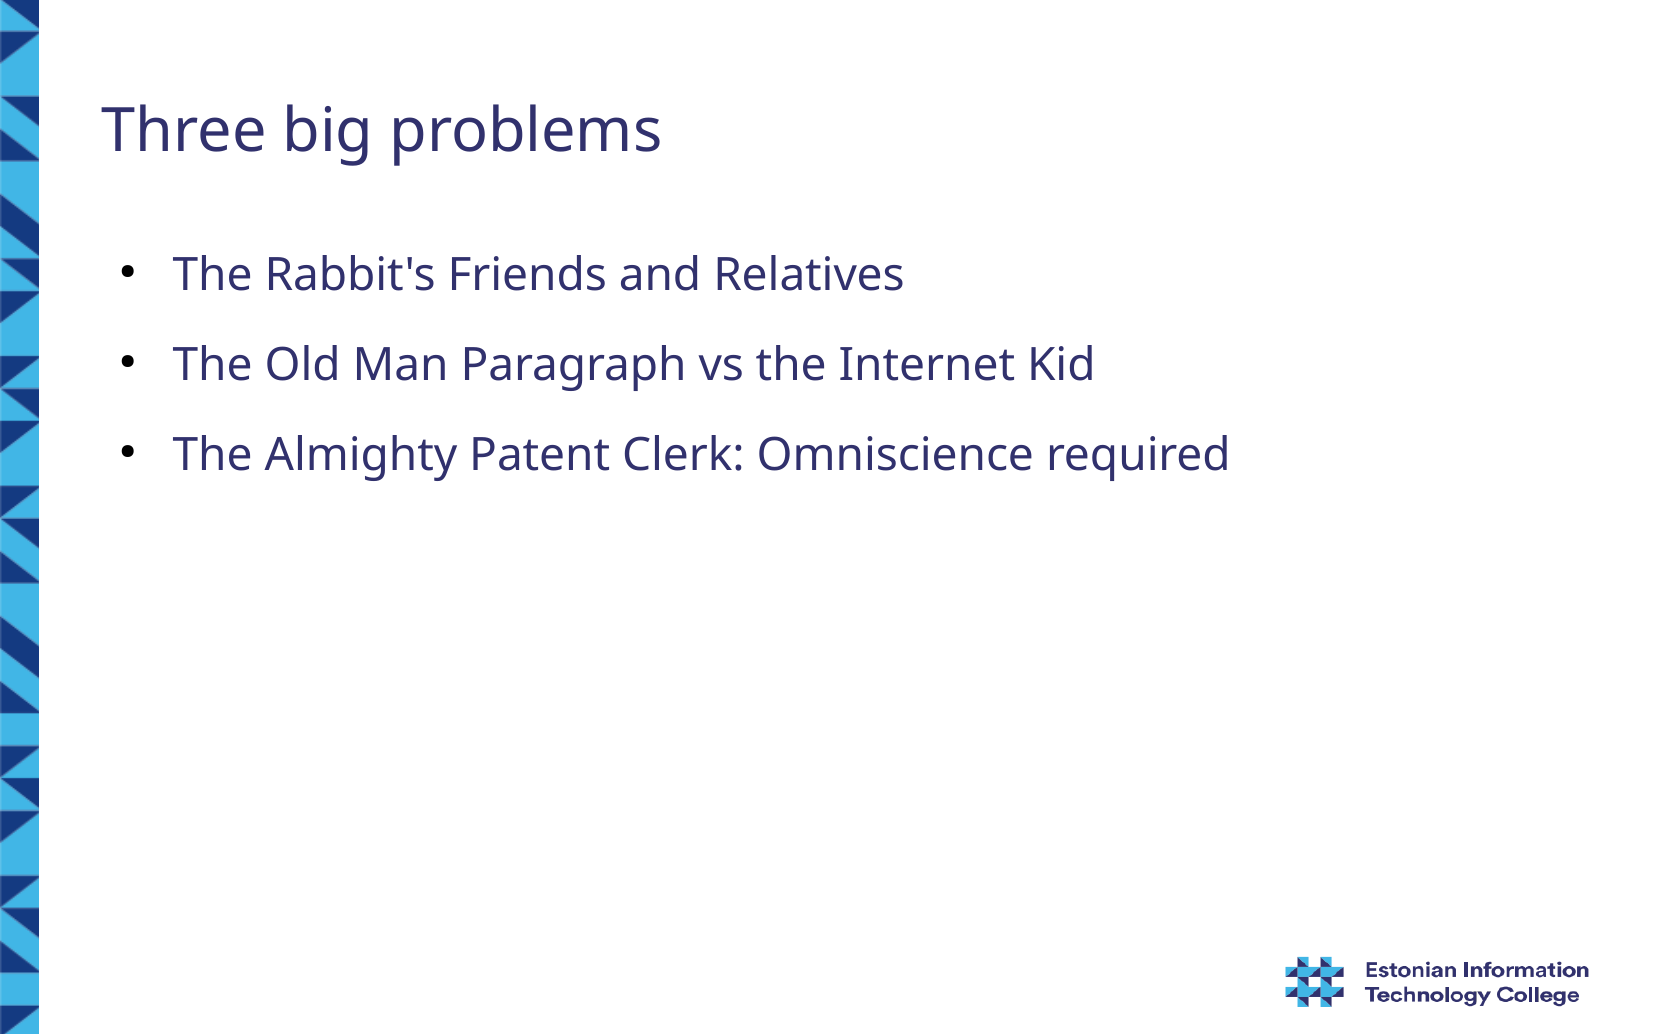

# Three big problems
The Rabbit's Friends and Relatives
The Old Man Paragraph vs the Internet Kid
The Almighty Patent Clerk: Omniscience required